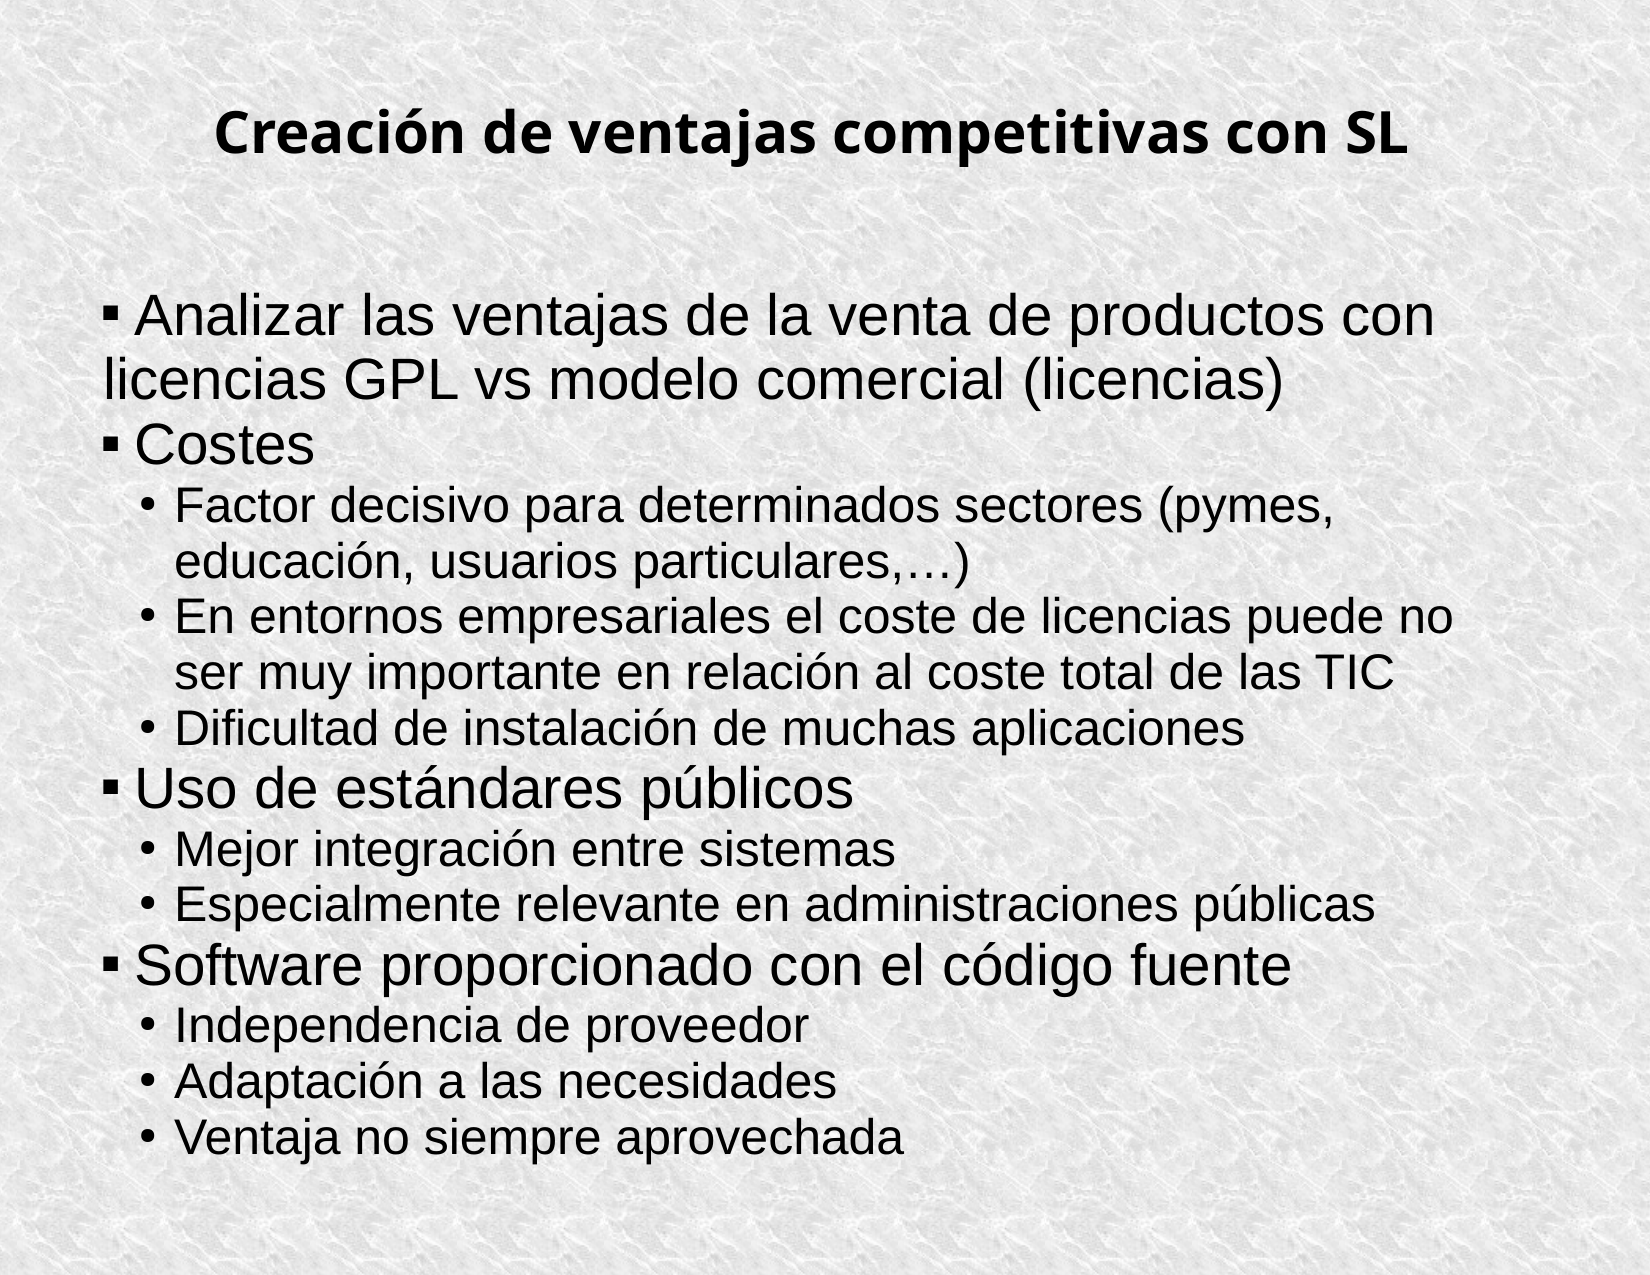

Creación de ventajas competitivas con SL
 Analizar las ventajas de la venta de productos con licencias GPL vs modelo comercial (licencias)
 Costes
Factor decisivo para determinados sectores (pymes, educación, usuarios particulares,…)
En entornos empresariales el coste de licencias puede no ser muy importante en relación al coste total de las TIC
Dificultad de instalación de muchas aplicaciones
 Uso de estándares públicos
Mejor integración entre sistemas
Especialmente relevante en administraciones públicas
 Software proporcionado con el código fuente
Independencia de proveedor
Adaptación a las necesidades
Ventaja no siempre aprovechada